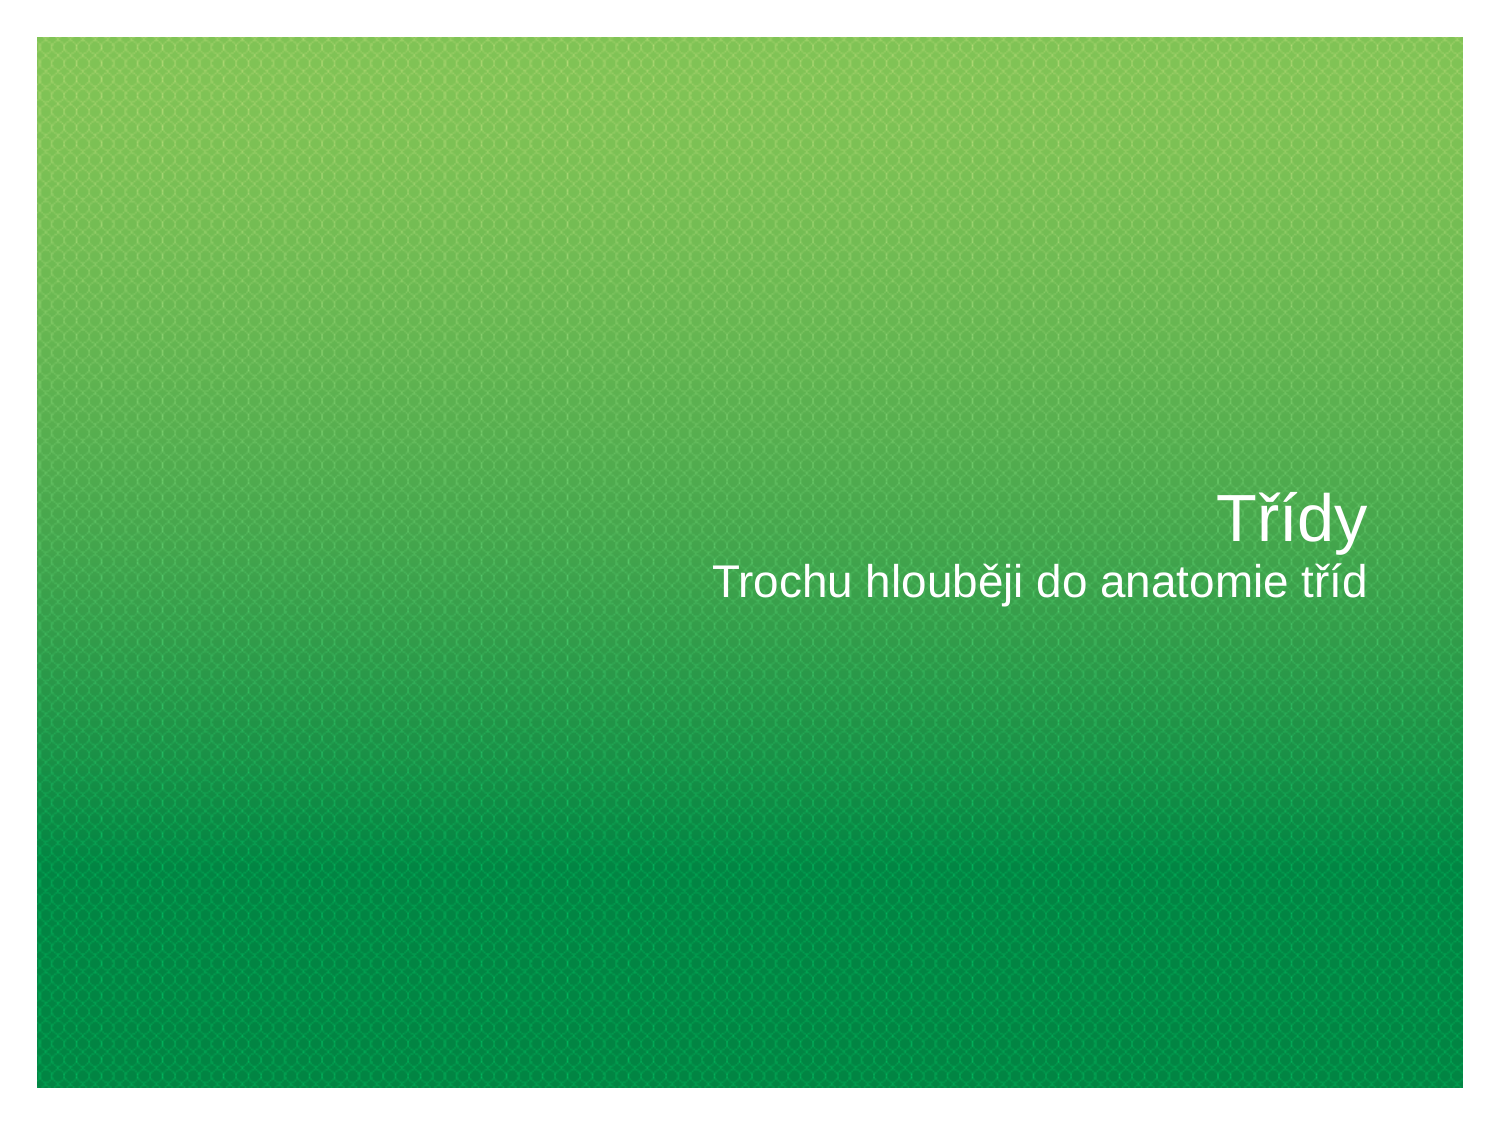

# Třídy Trochu hlouběji do anatomie tříd